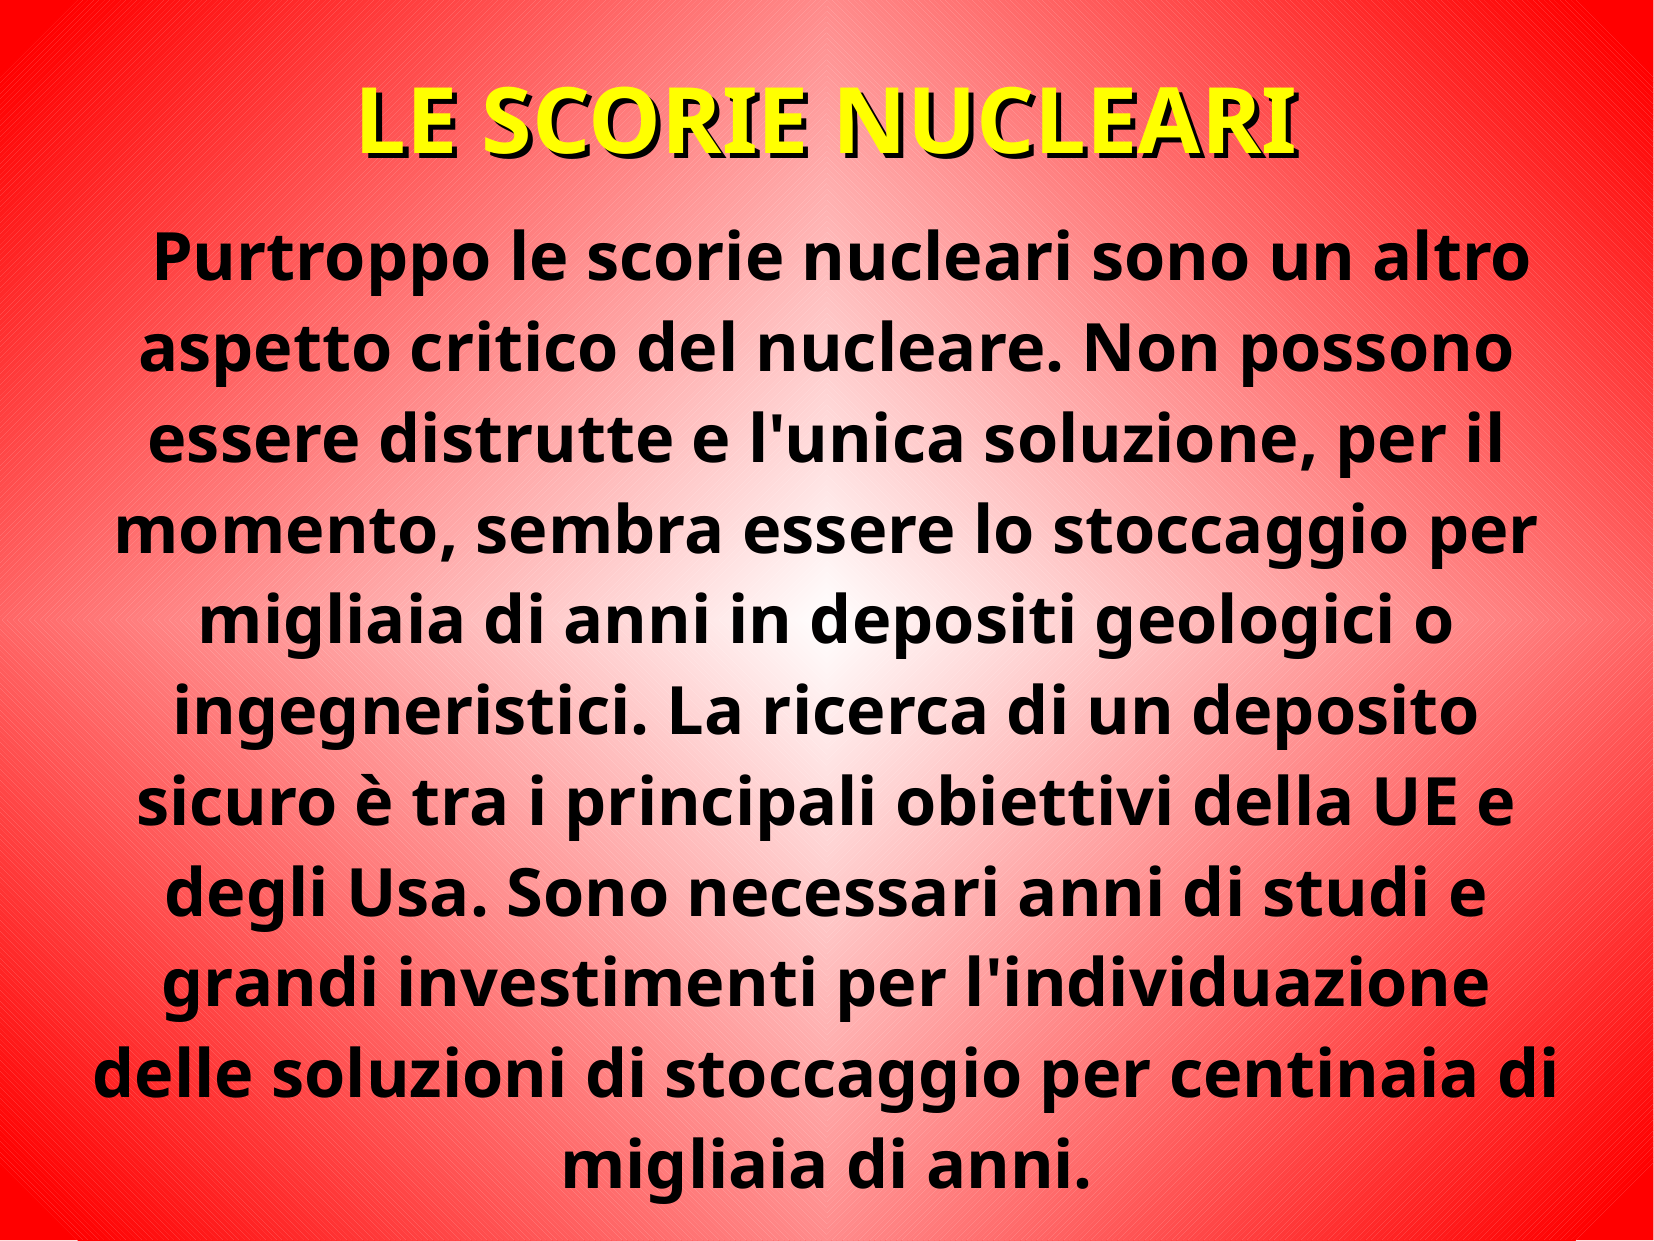

# LE SCORIE NUCLEARI
 Purtroppo le scorie nucleari sono un altro aspetto critico del nucleare. Non possono essere distrutte e l'unica soluzione, per il momento, sembra essere lo stoccaggio per migliaia di anni in depositi geologici o ingegneristici. La ricerca di un deposito sicuro è tra i principali obiettivi della UE e degli Usa. Sono necessari anni di studi e grandi investimenti per l'individuazione delle soluzioni di stoccaggio per centinaia di migliaia di anni.